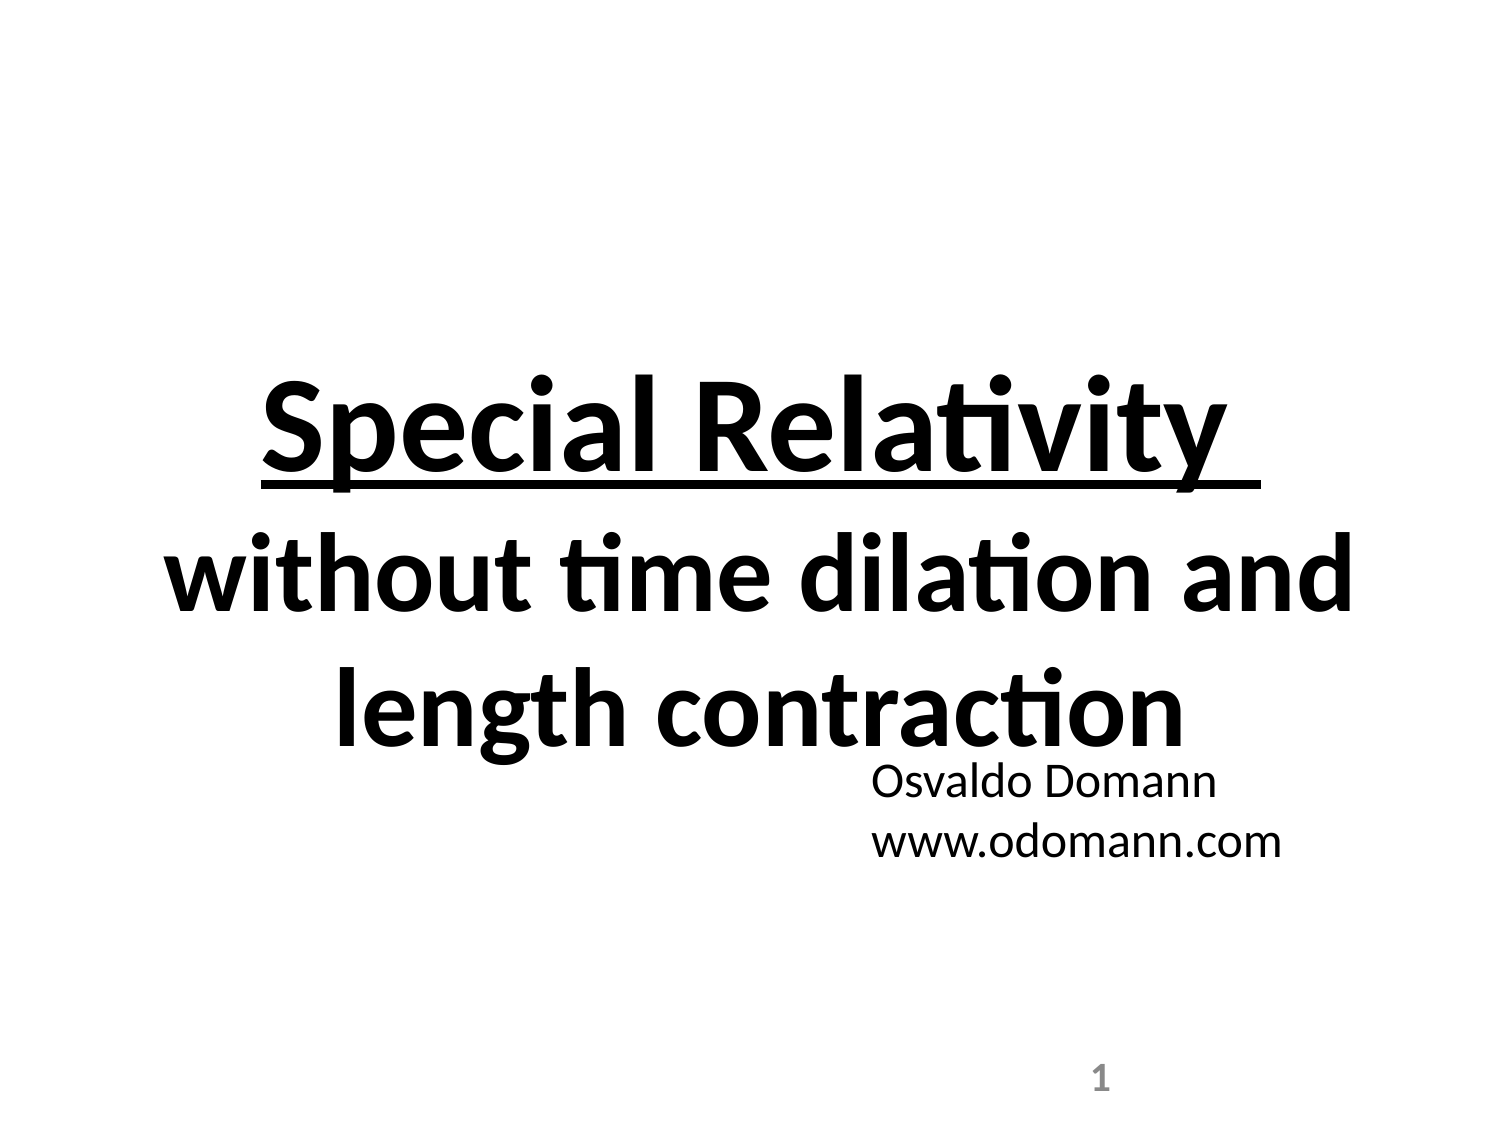

# Special Relativity without time dilation and length contraction
Osvaldo Domann
www.odomann.com